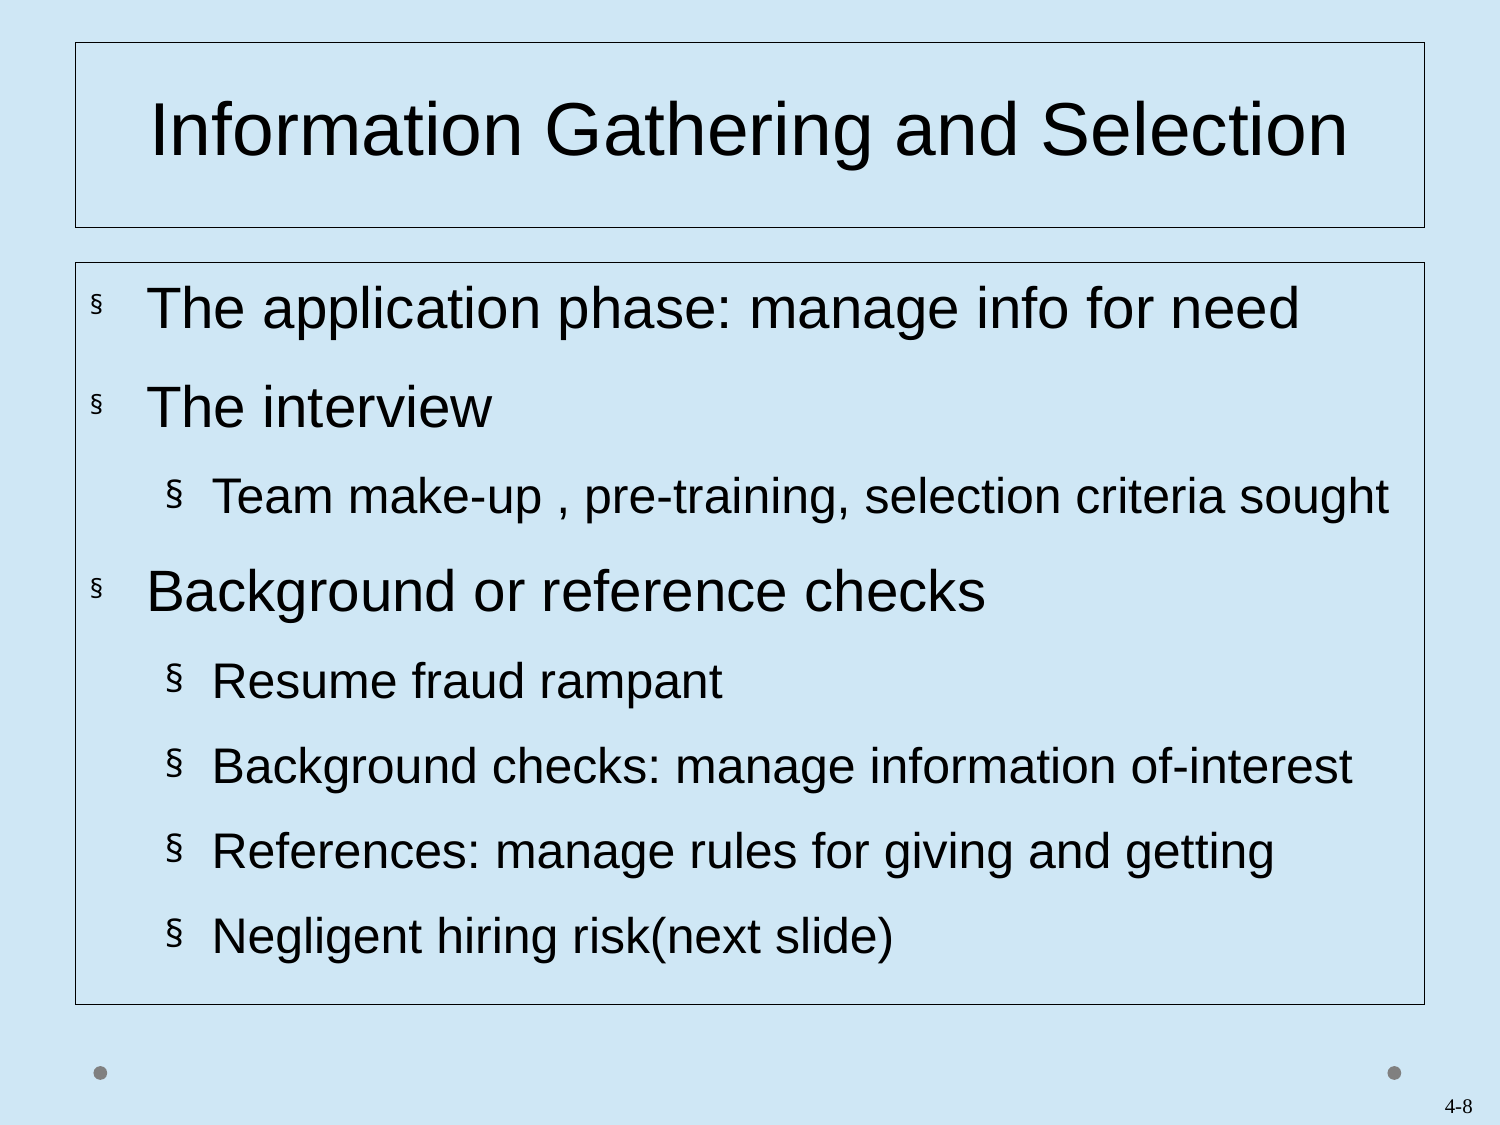

# Information Gathering and Selection
The application phase: manage info for need
The interview
Team make-up , pre-training, selection criteria sought
Background or reference checks
Resume fraud rampant
Background checks: manage information of-interest
References: manage rules for giving and getting
Negligent hiring risk(next slide)